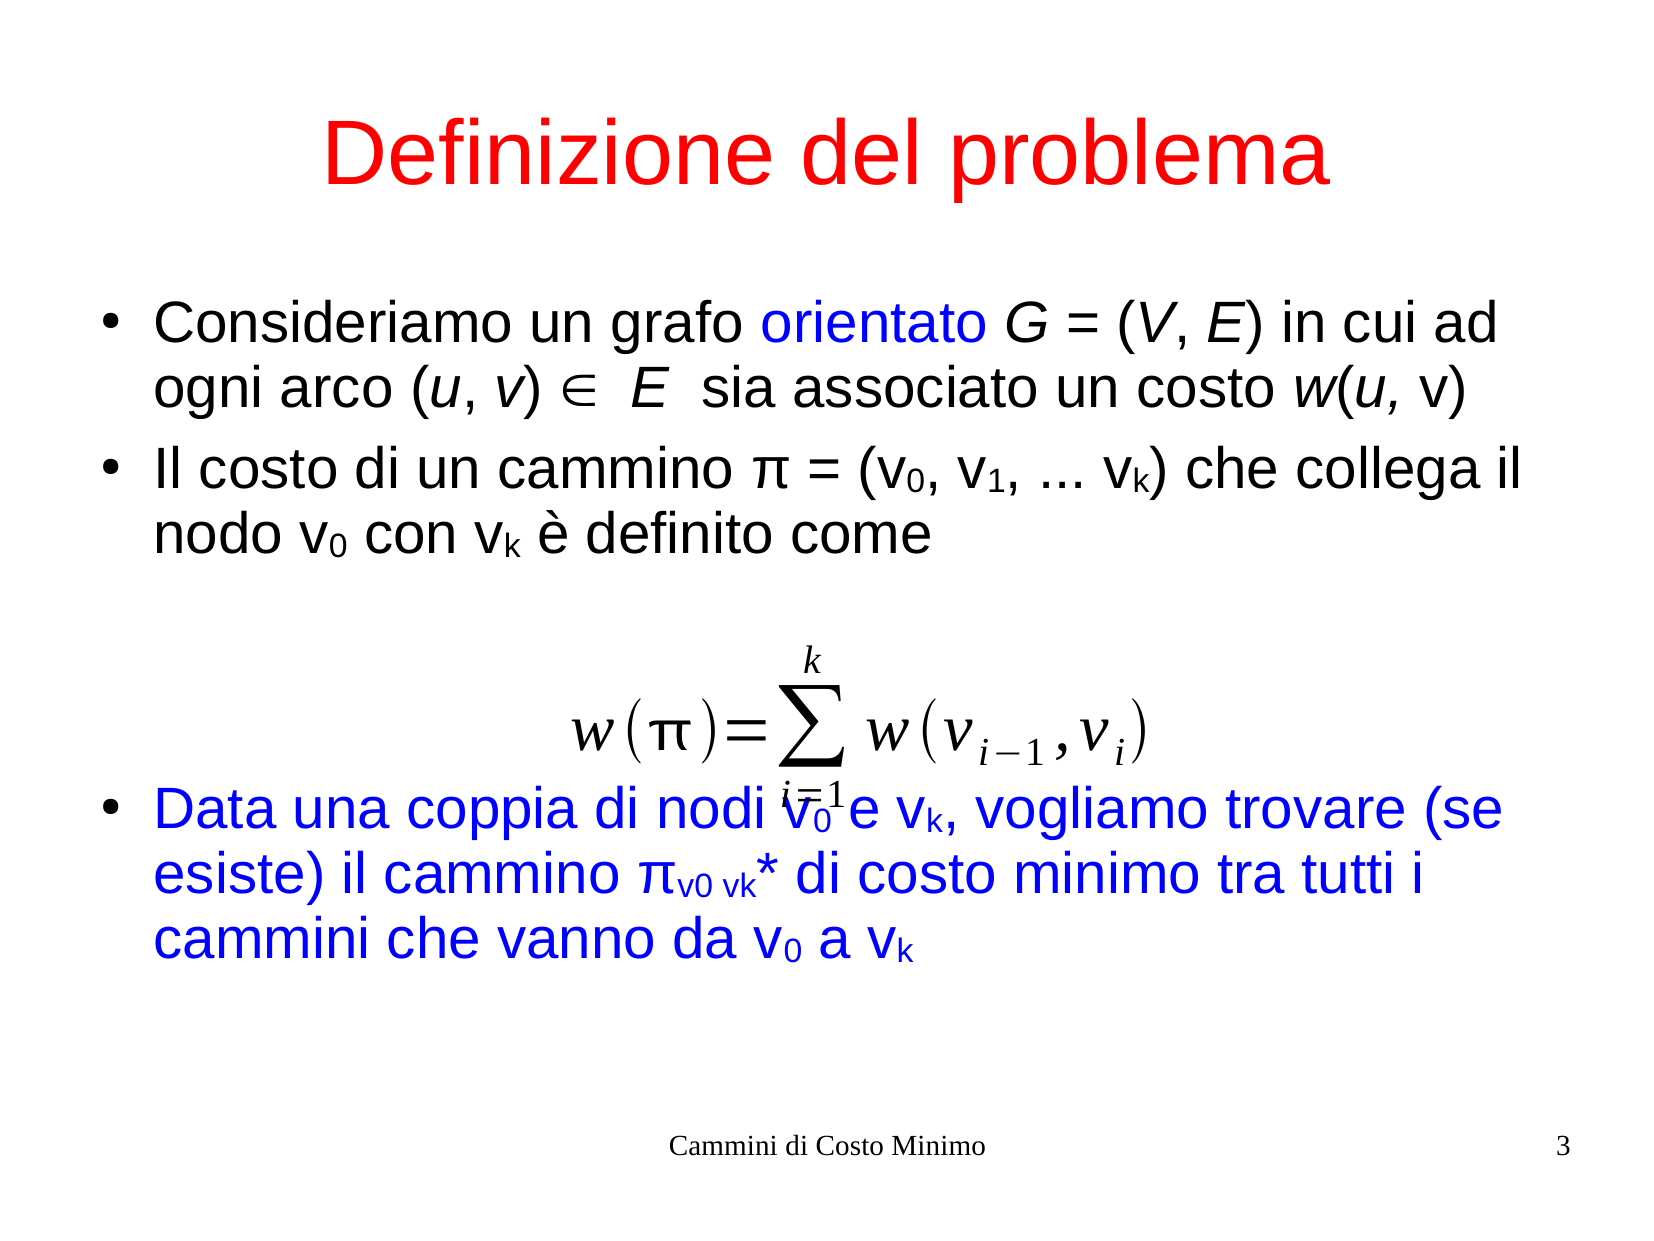

# Definizione del problema
Consideriamo un grafo orientato G = (V, E) in cui ad ogni arco (u, v)  E sia associato un costo w(u, v)
Il costo di un cammino π = (v0, v1, ... vk) che collega il nodo v0 con vk è definito come
Data una coppia di nodi v0 e vk, vogliamo trovare (se esiste) il cammino πv0 vk* di costo minimo tra tutti i cammini che vanno da v0 a vk
Cammini di Costo Minimo
3